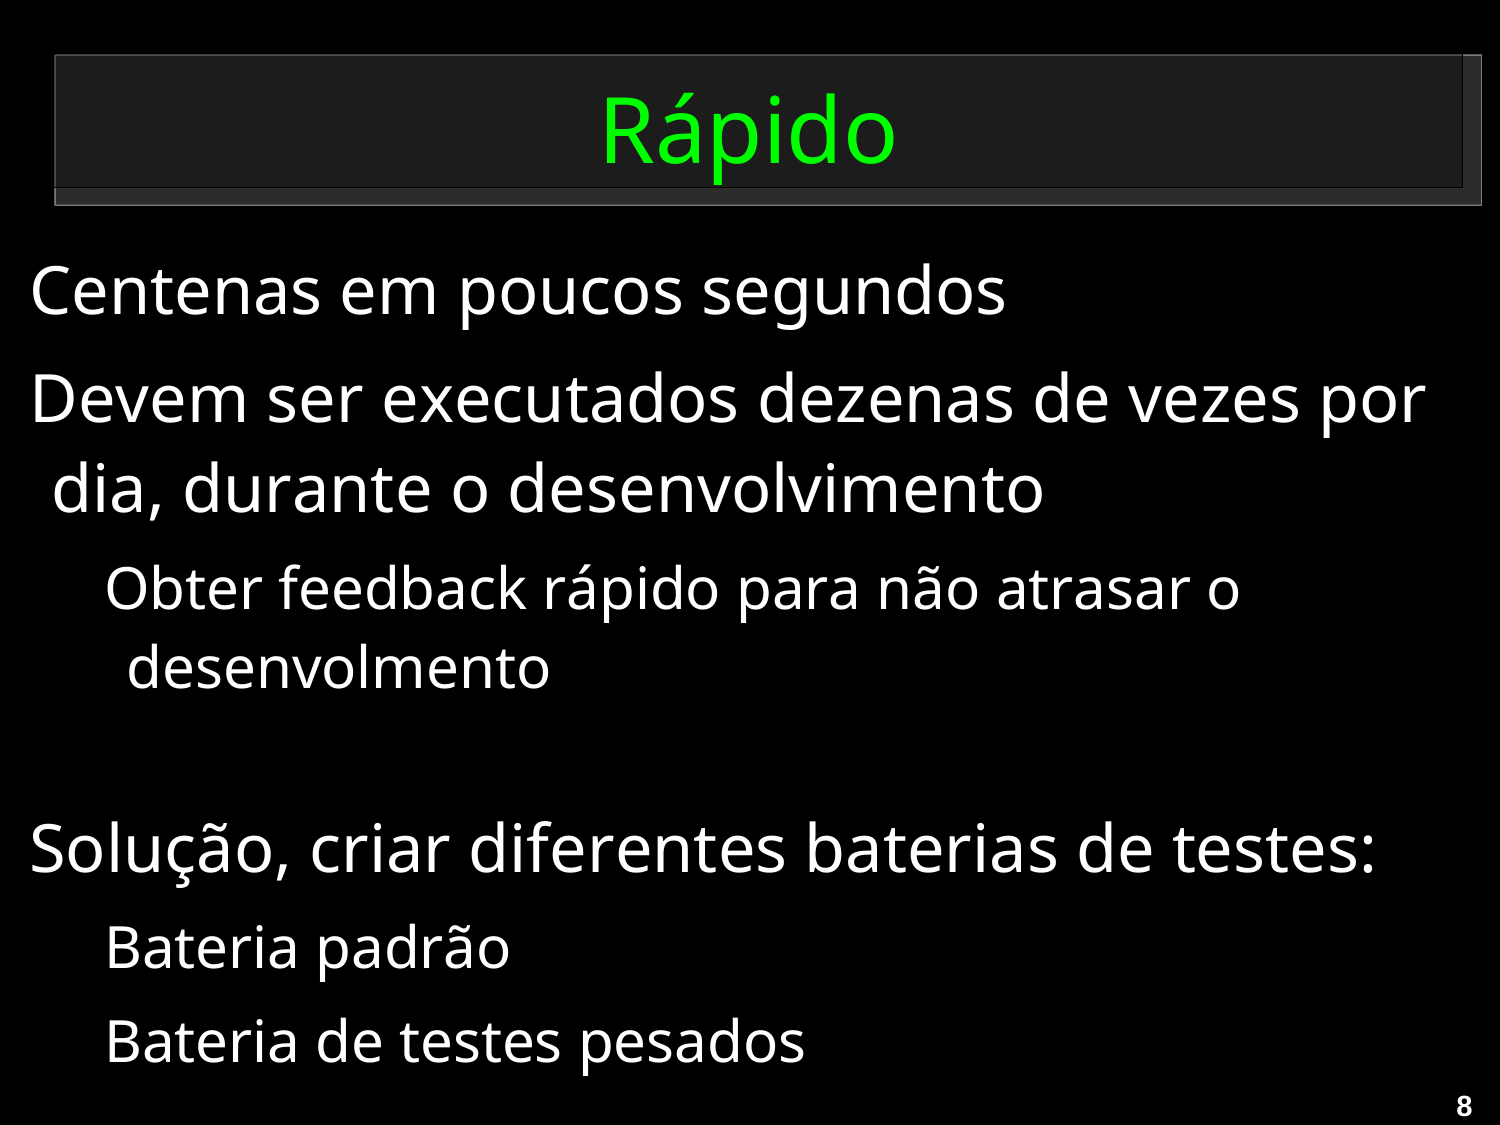

# Rápido
Centenas em poucos segundos
Devem ser executados dezenas de vezes por dia, durante o desenvolvimento
Obter feedback rápido para não atrasar o desenvolmento
Solução, criar diferentes baterias de testes:
Bateria padrão
Bateria de testes pesados
8